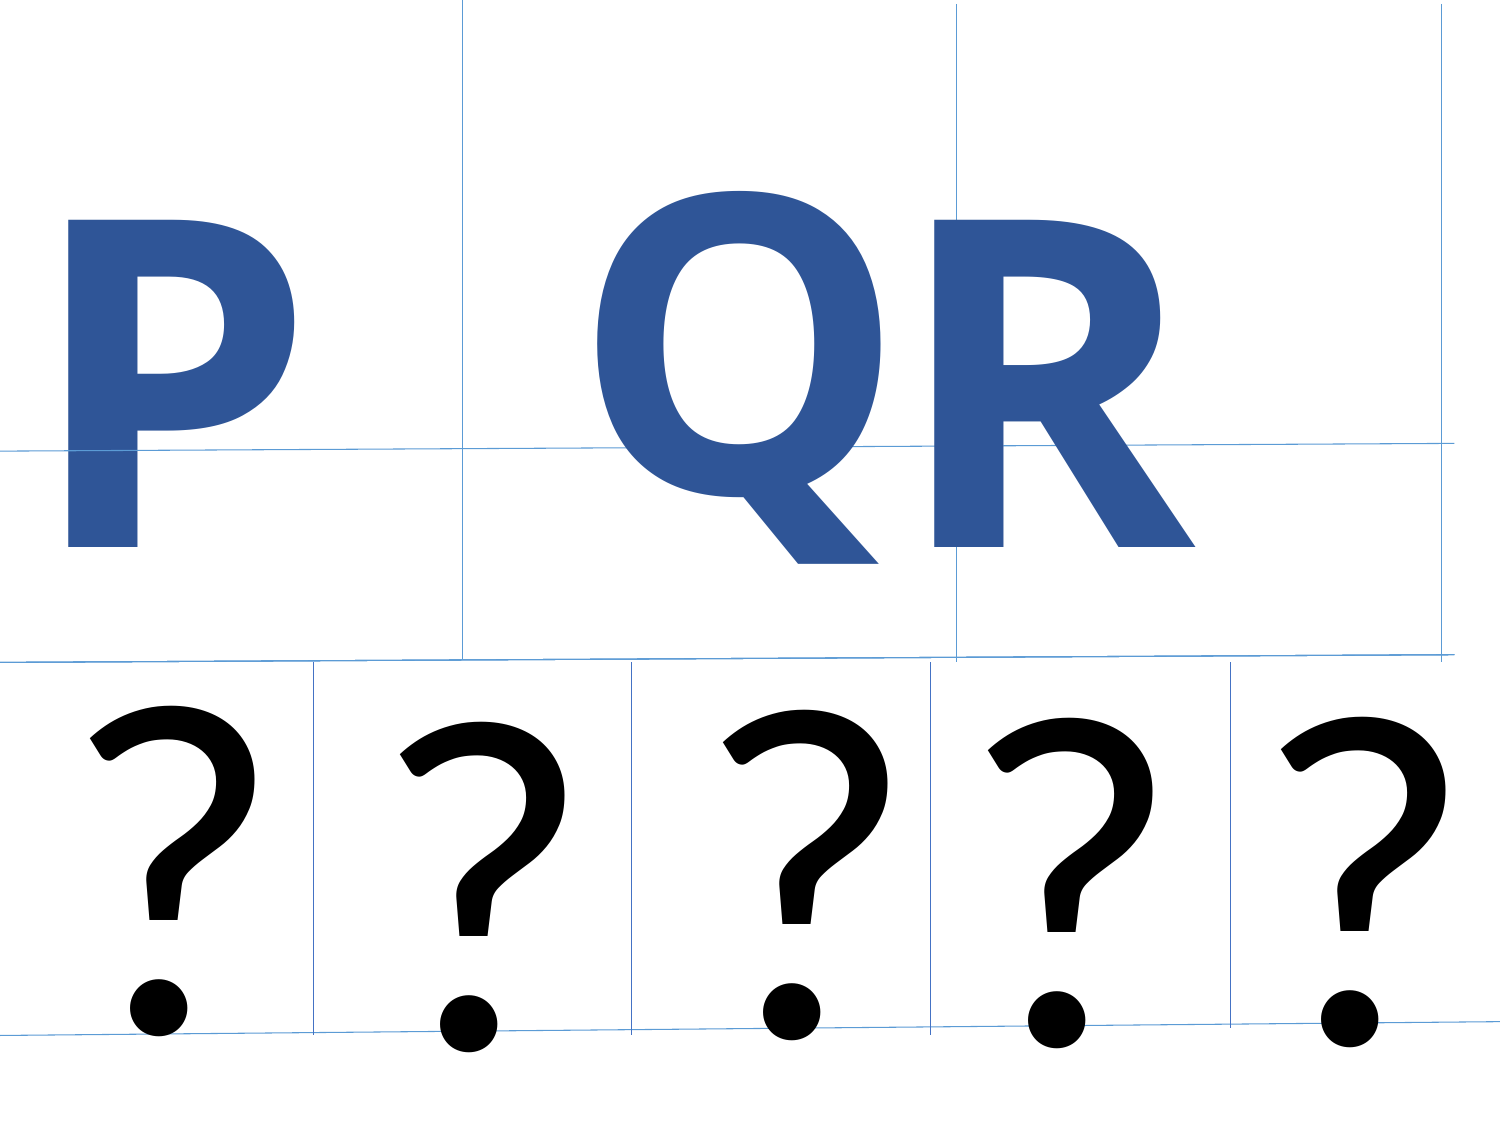

Q
P
R
?
?
?
?
?